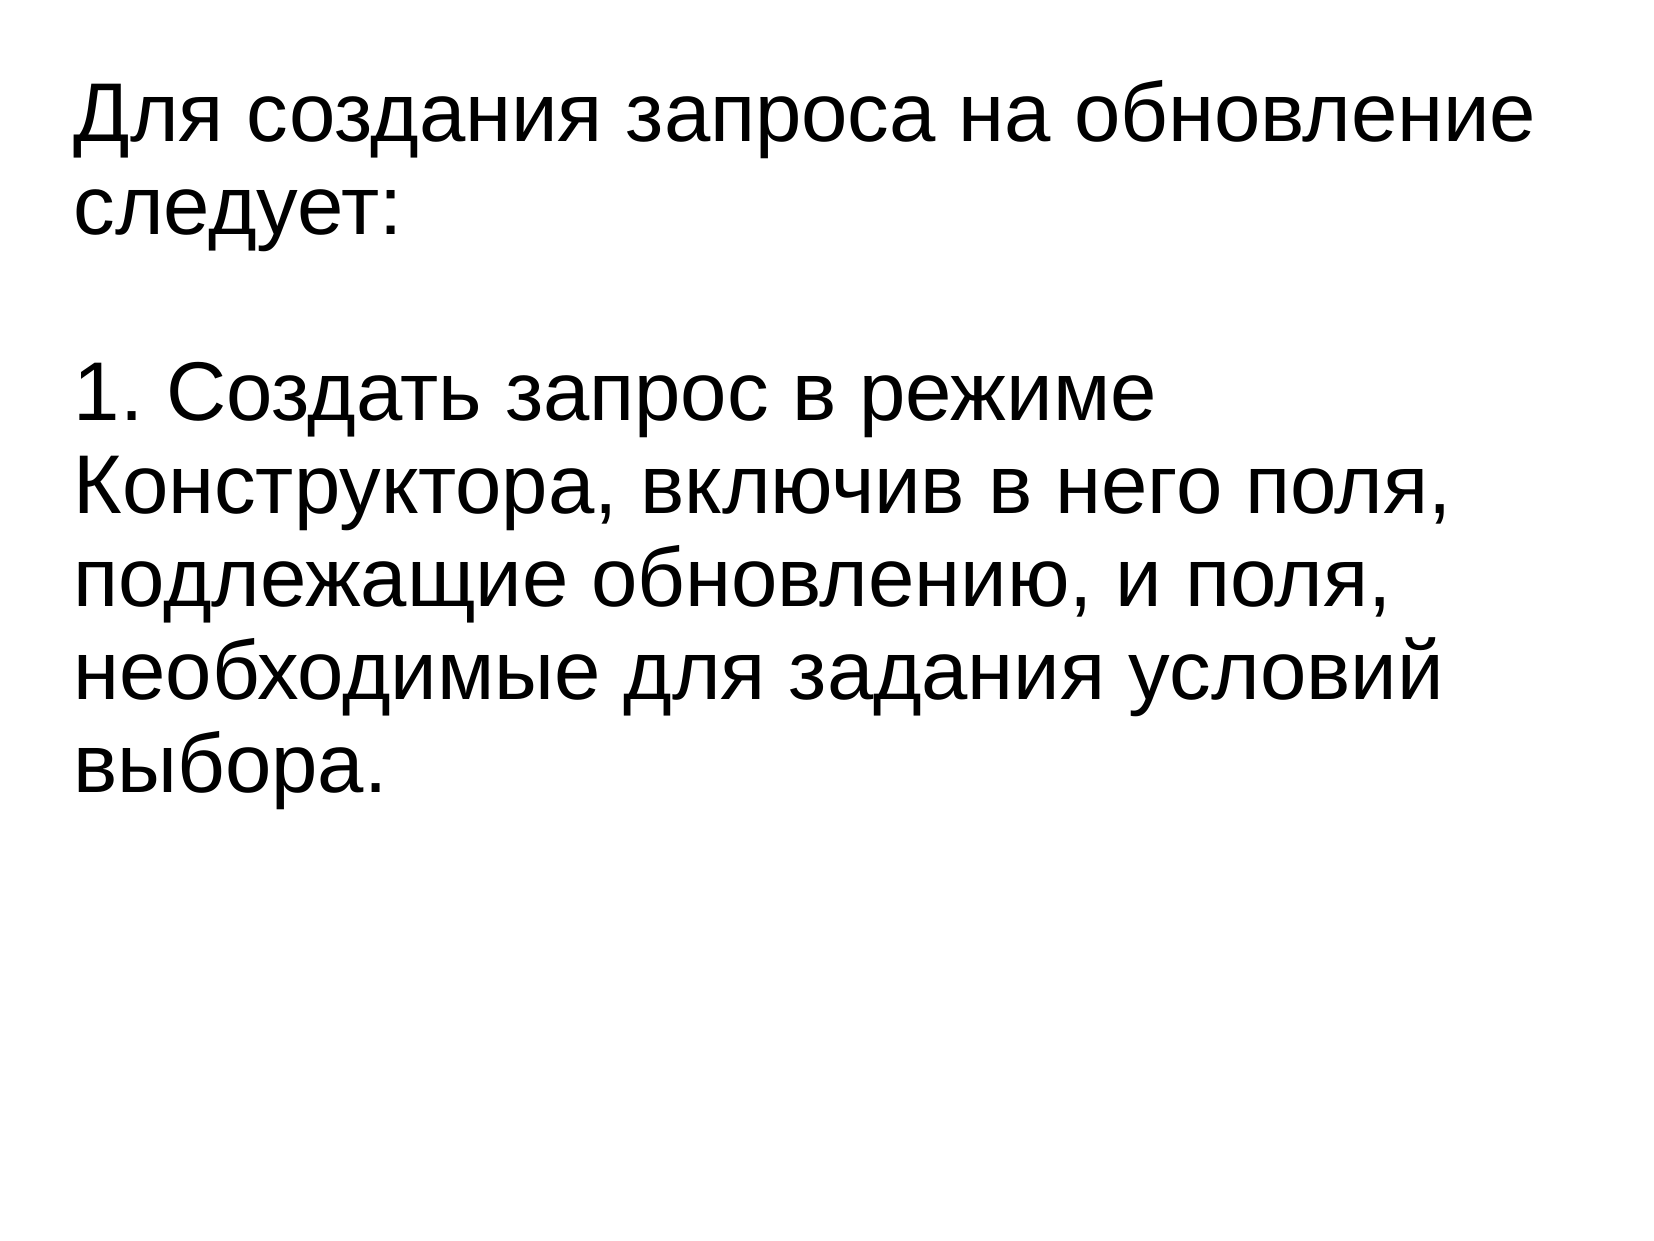

Для создания запроса на обновление следует:
1. Создать запрос в режиме Конструктора, включив в него поля,
подлежащие обновлению, и поля, необходимые для задания условий выбора.